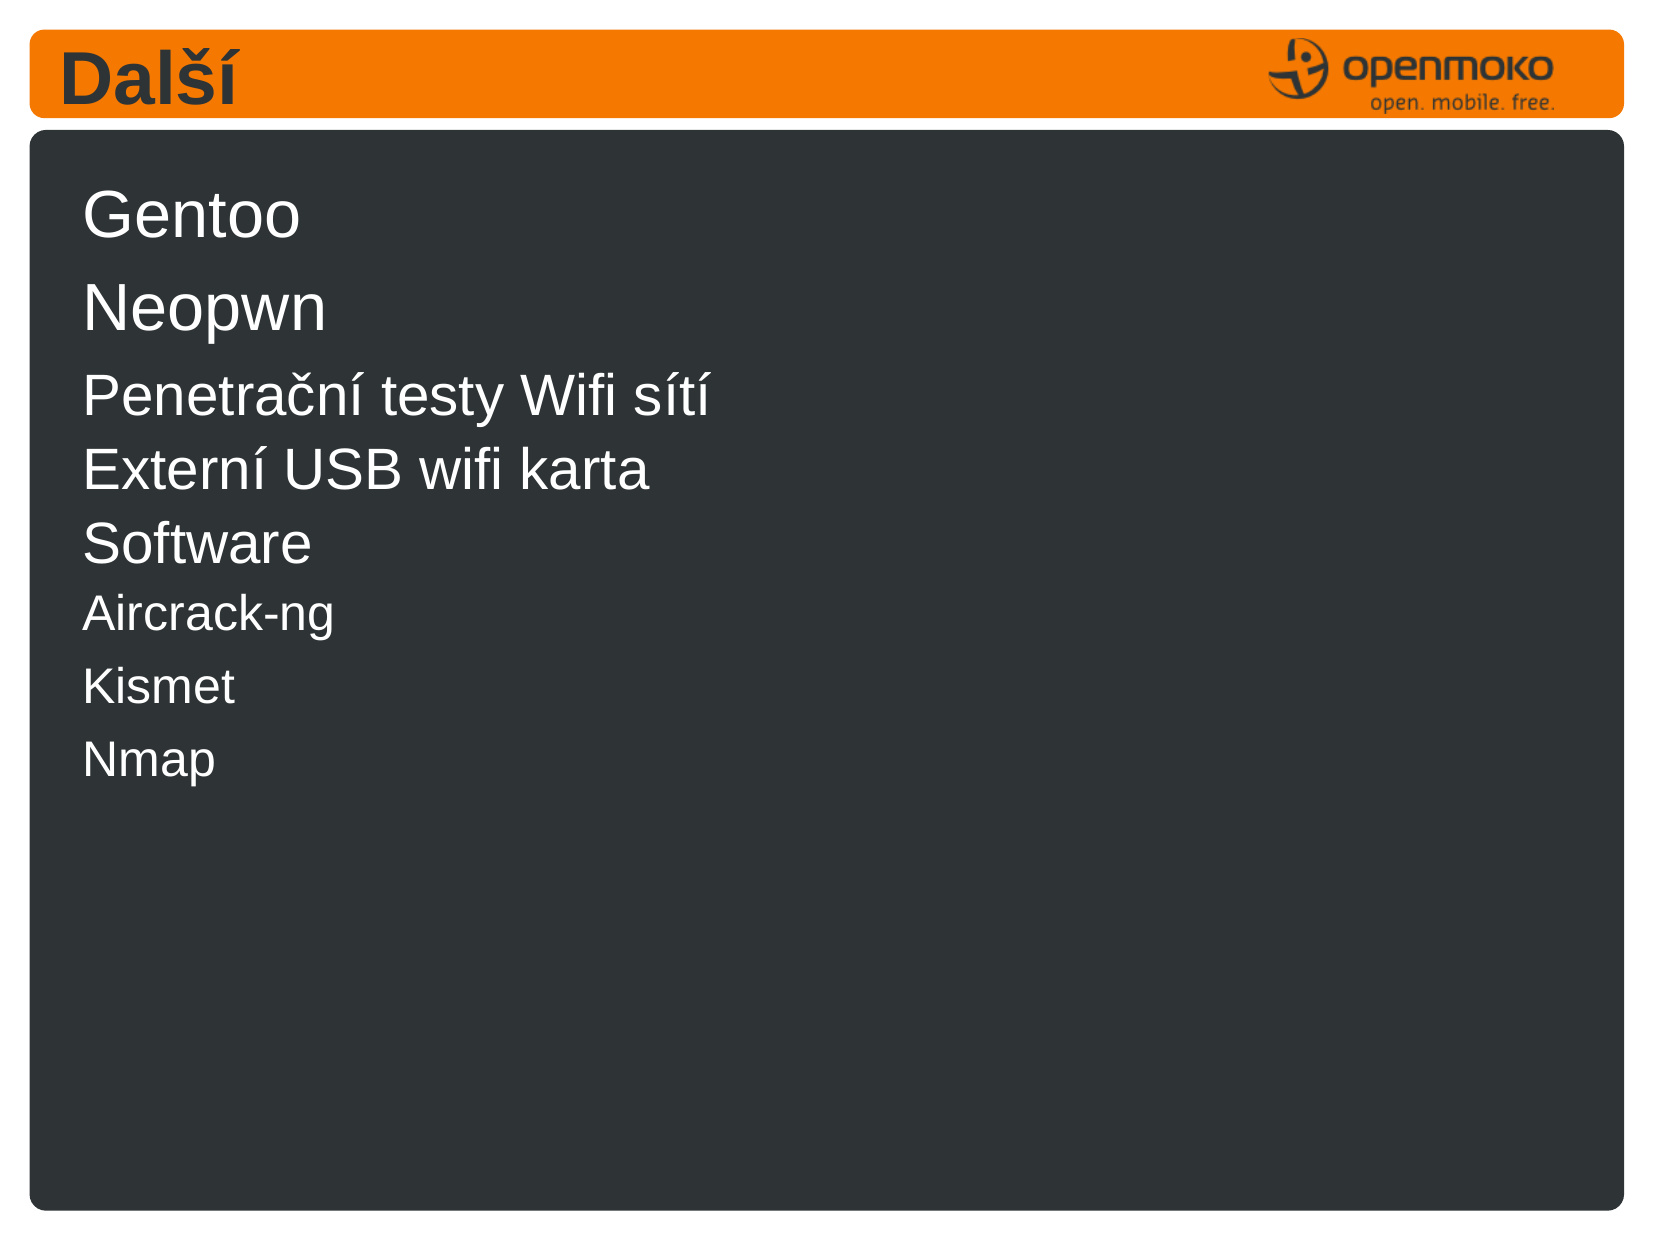

# Další
Gentoo
Neopwn
Penetrační testy Wifi sítí
Externí USB wifi karta
Software
Aircrack-ng
Kismet
Nmap